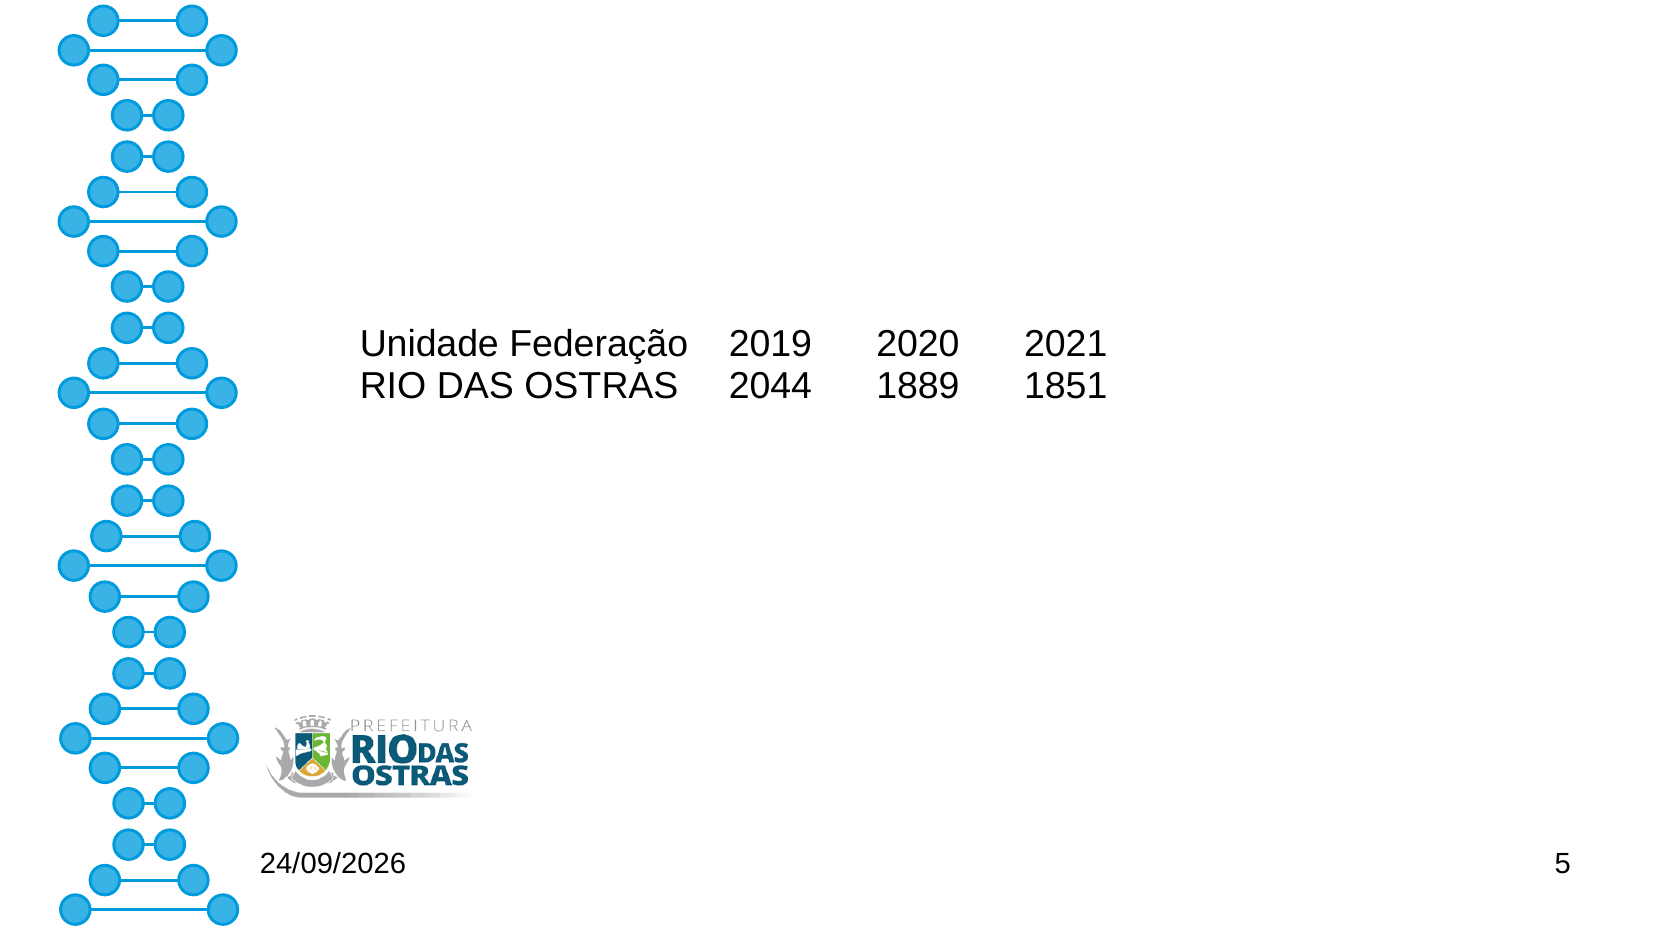

Unidade Federação	2019	2020	2021
RIO DAS OSTRAS	2044	1889	1851
5